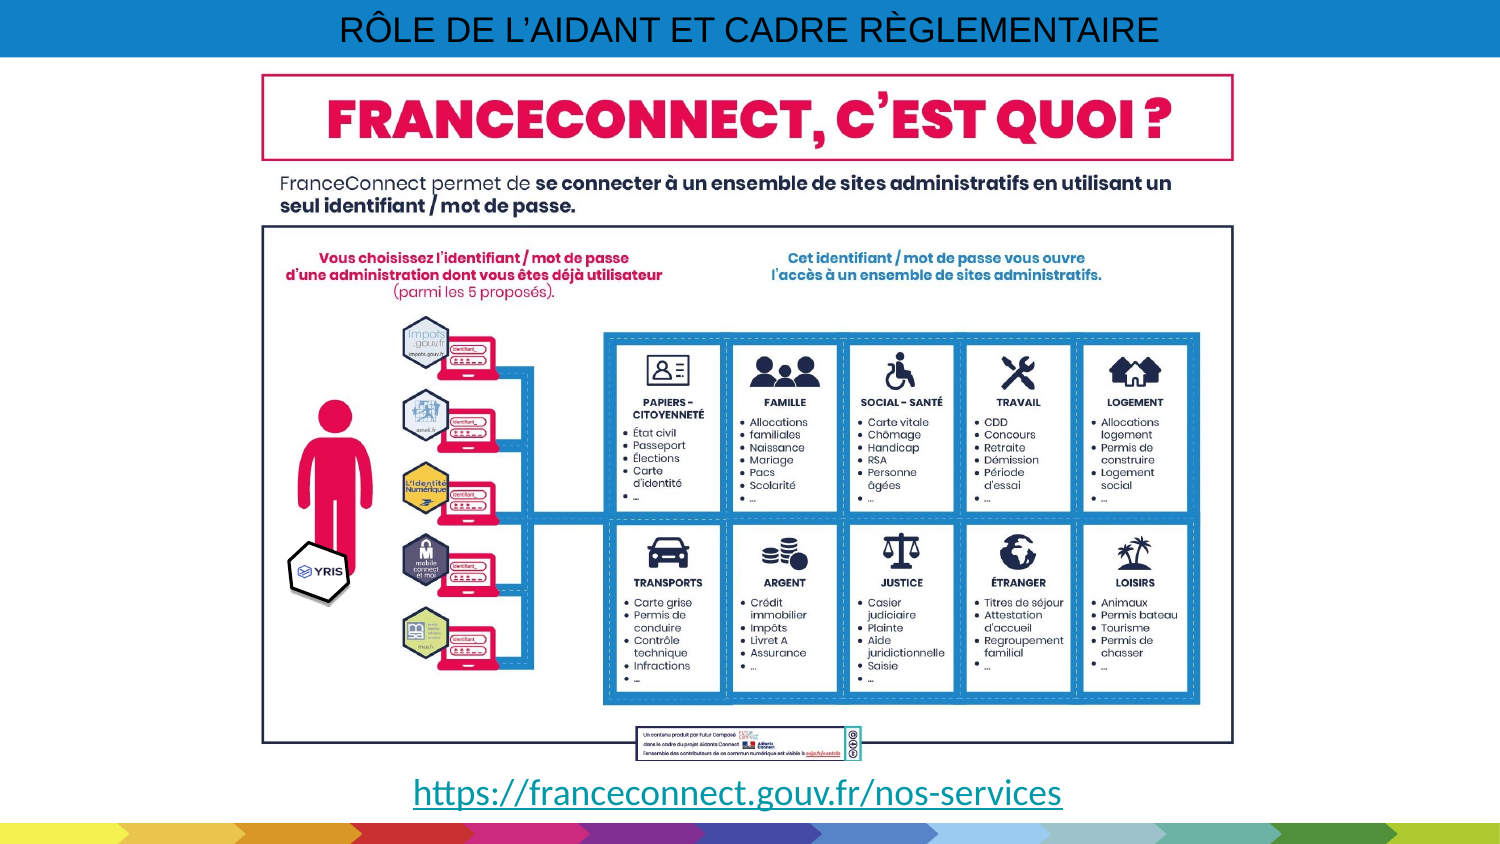

# RÔLE DE L’AIDANT ET CADRE RÈGLEMENTAIRE
https://franceconnect.gouv.fr/nos-services